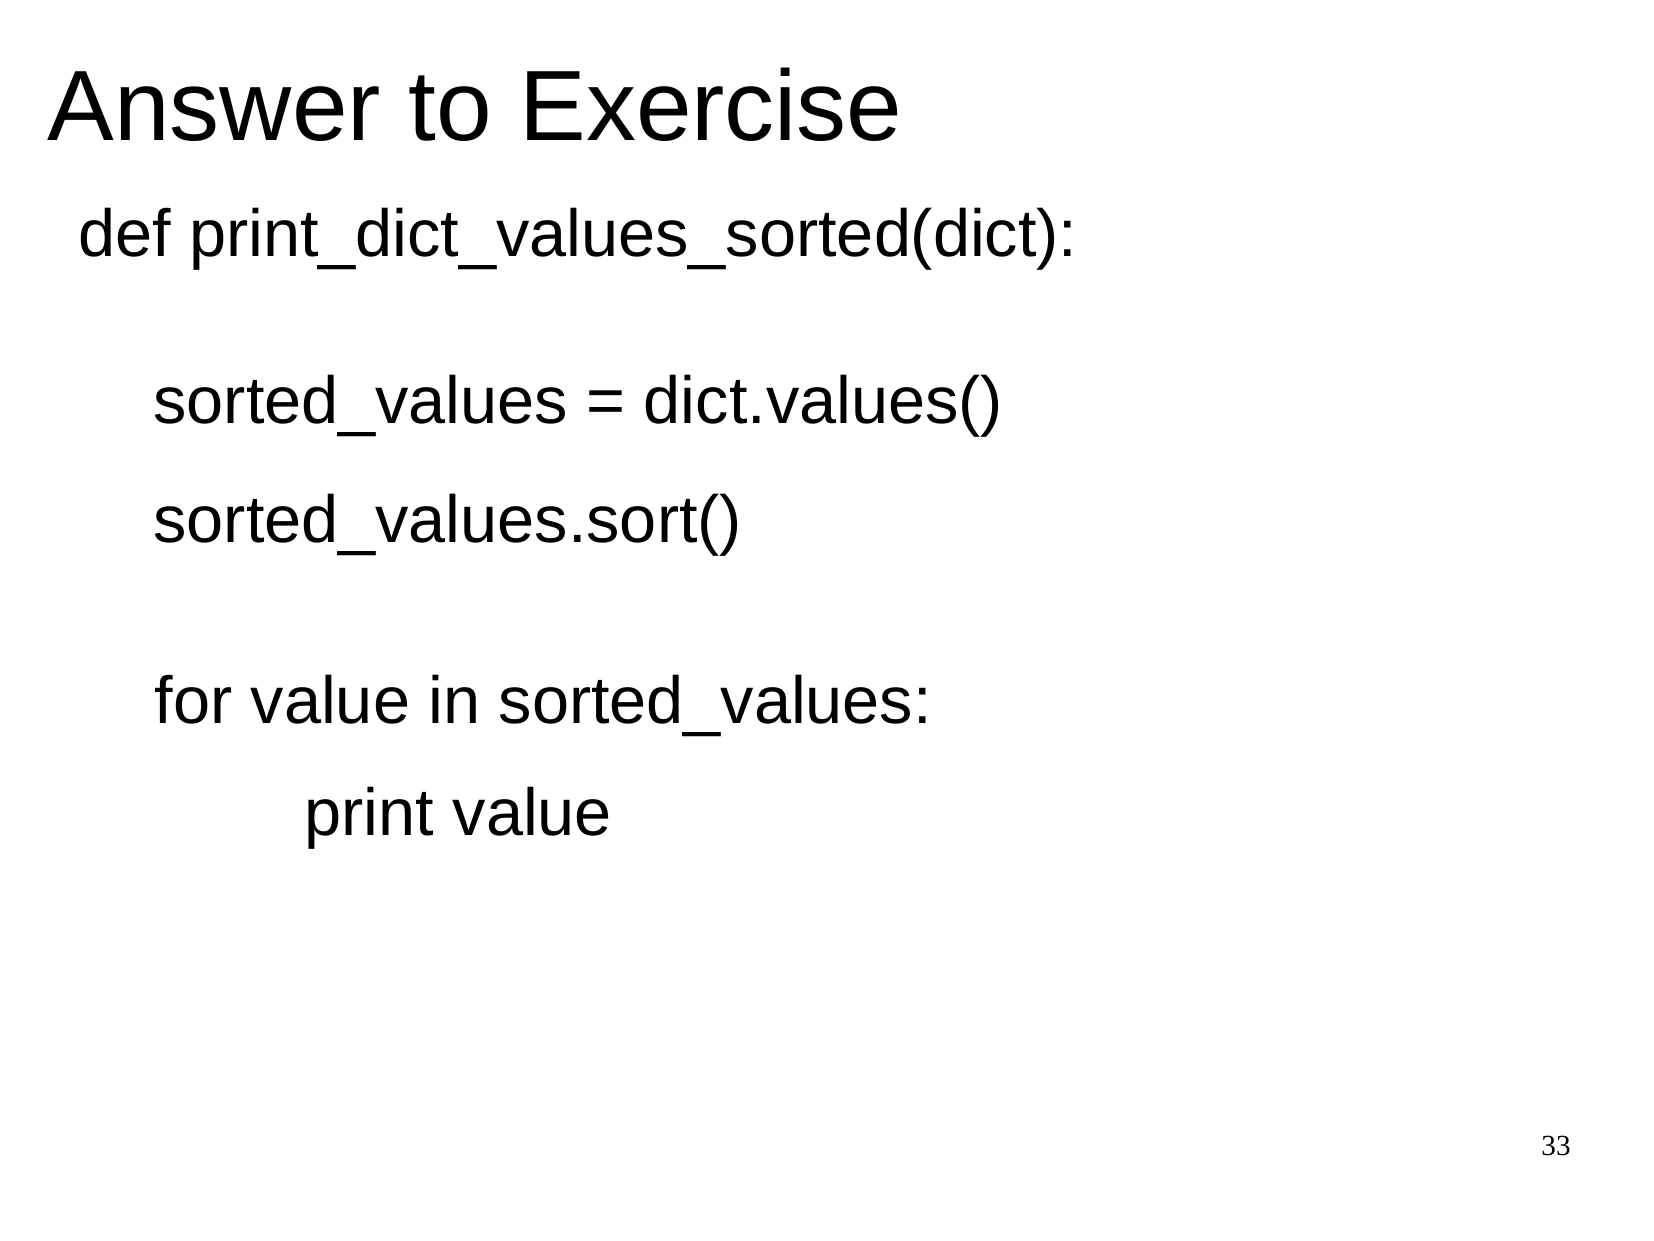

Answer to Exercise
def print_dict_values_sorted(dict):
	sorted_values = dict.values()
	sorted_values.sort()
	for value in sorted_values:
	print value
33